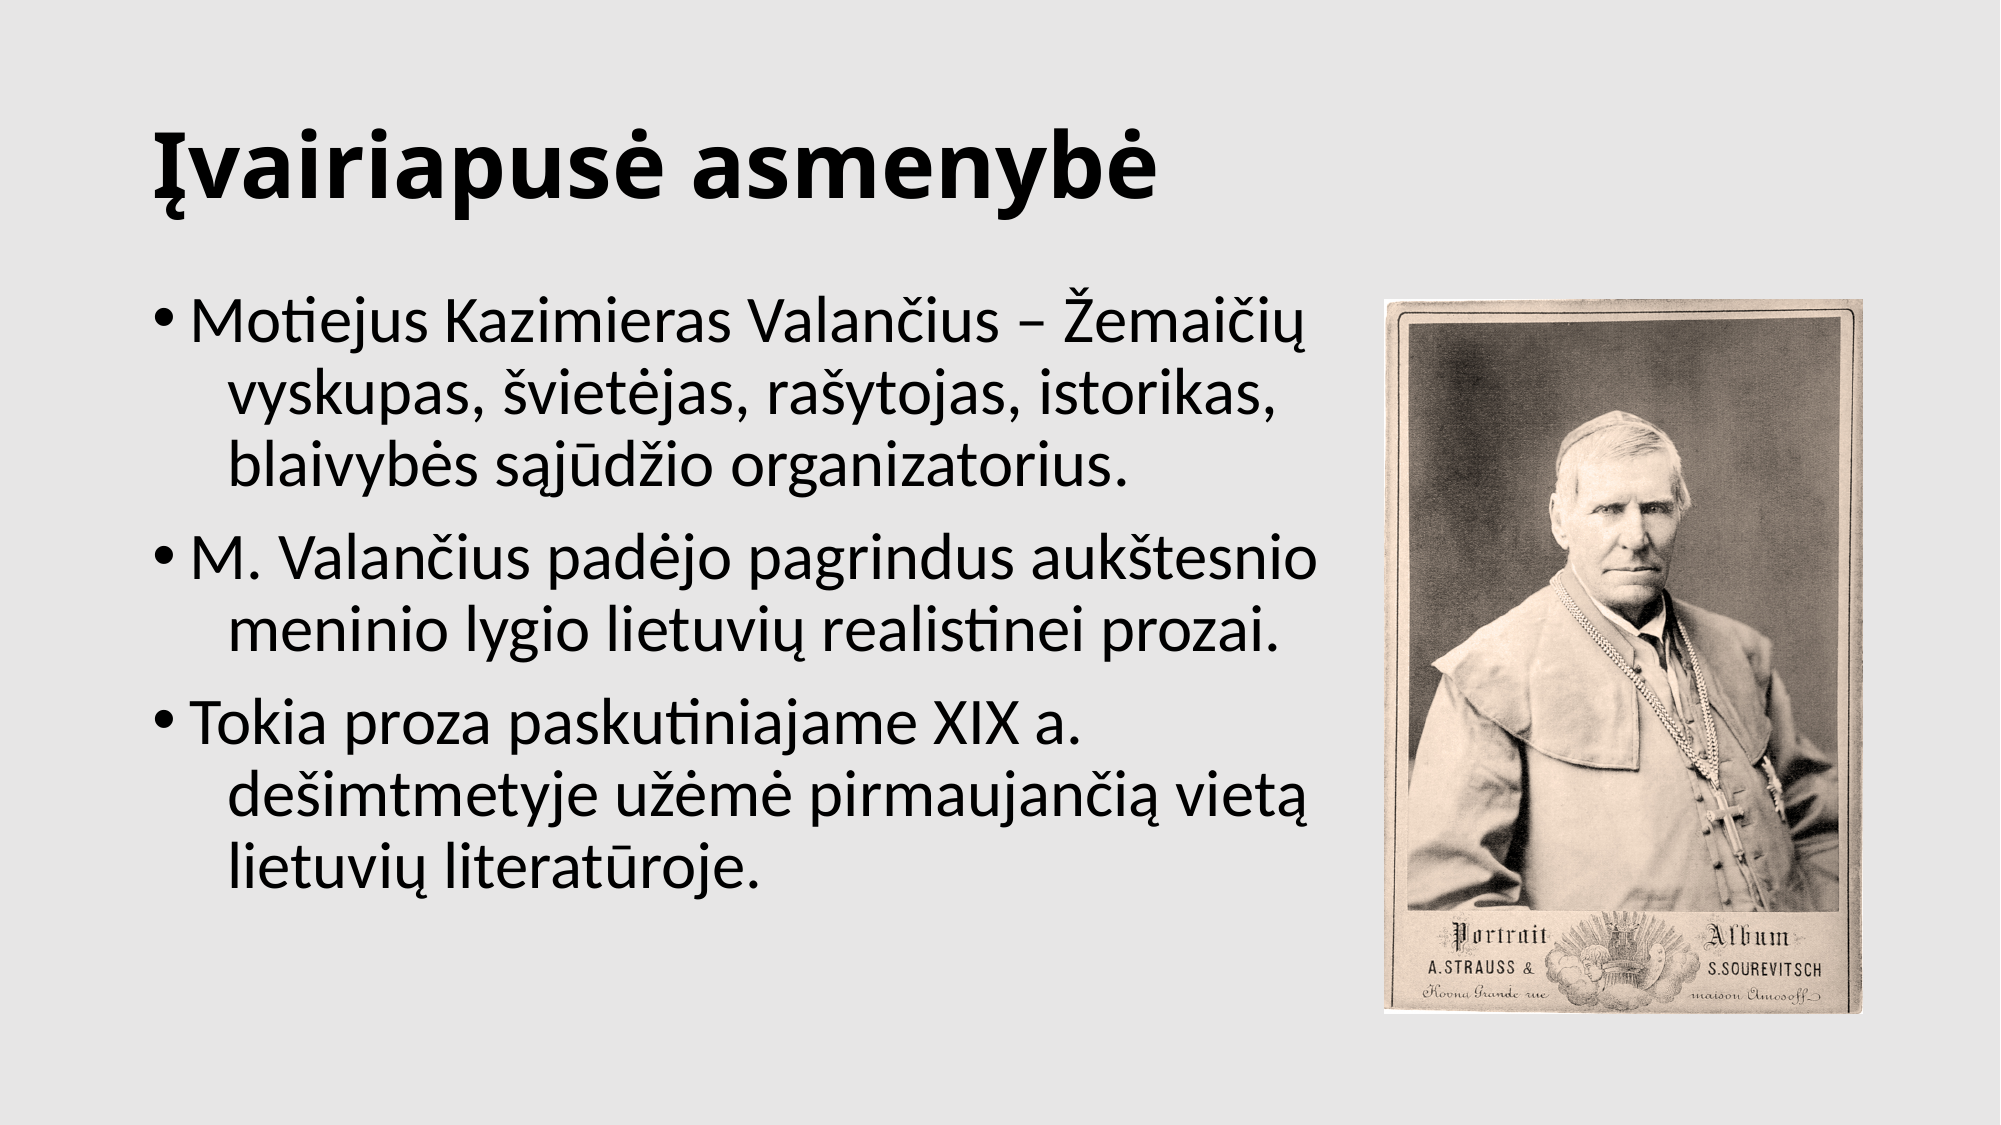

# Įvairiapusė asmenybė
Motiejus Kazimieras Valančius – Žemaičių vyskupas, švietėjas, rašytojas, istorikas, blaivybės sąjūdžio organizatorius.
M. Valančius padėjo pagrindus aukštesnio meninio lygio lietuvių realistinei prozai.
Tokia proza paskutiniajame XIX a. dešimtmetyje užėmė pirmaujančią vietą lietuvių literatūroje.